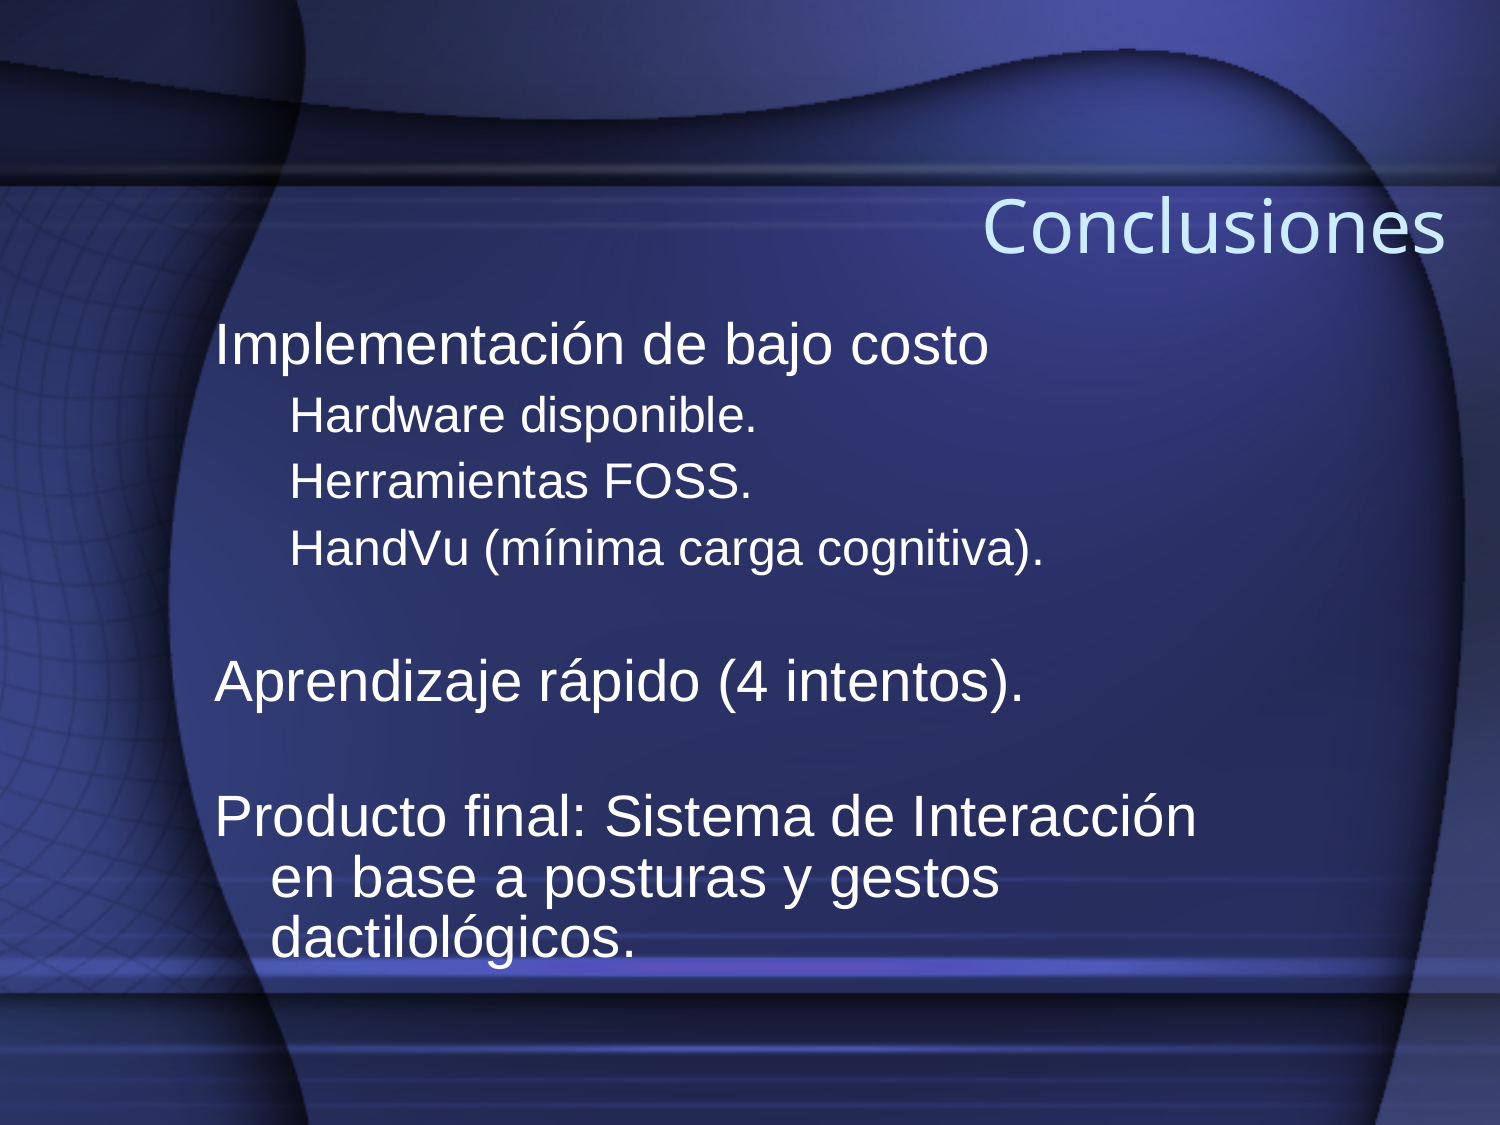

# Conclusiones
Implementación de bajo costo
Hardware disponible.
Herramientas FOSS.
HandVu (mínima carga cognitiva).
Aprendizaje rápido (4 intentos).
Producto final: Sistema de Interacción en base a posturas y gestos dactilológicos.